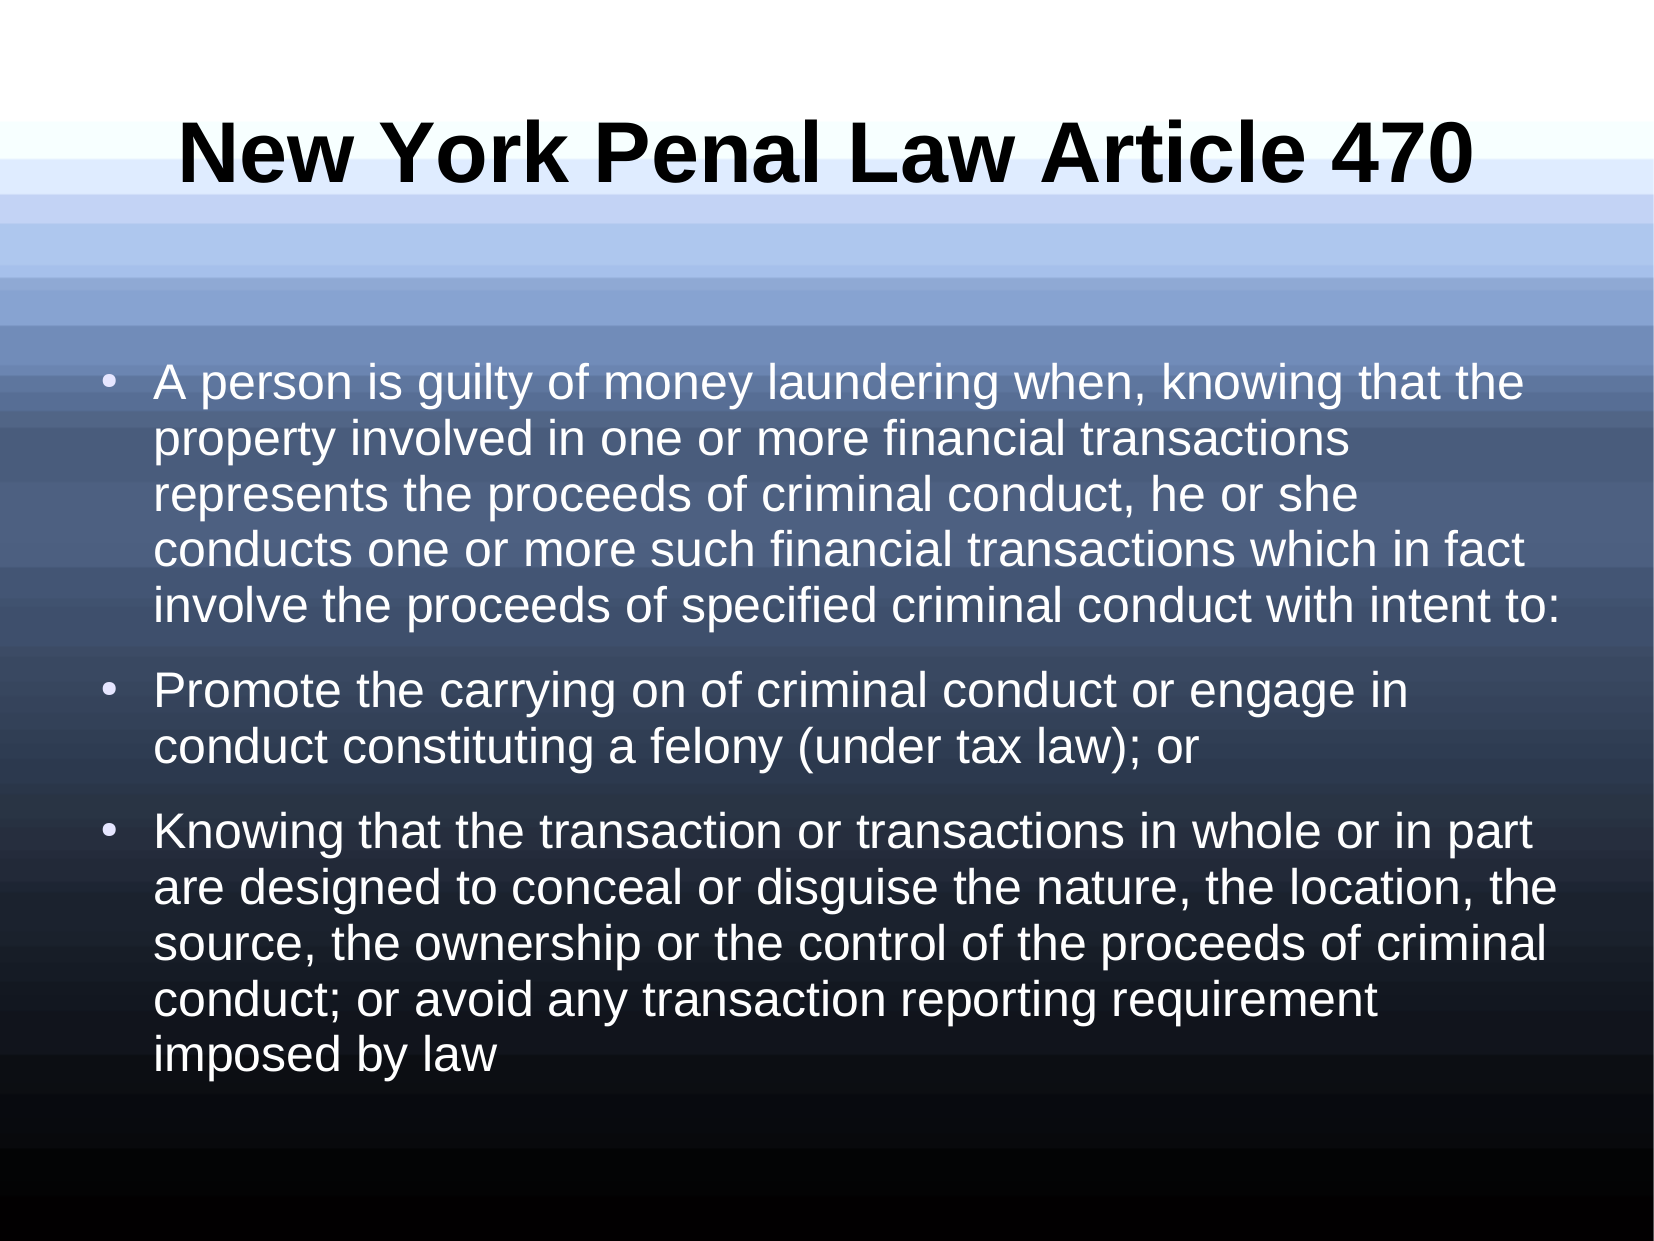

# New York Penal Law Article 470
A person is guilty of money laundering when, knowing that the property involved in one or more financial transactions represents the proceeds of criminal conduct, he or she conducts one or more such financial transactions which in fact involve the proceeds of specified criminal conduct with intent to:
Promote the carrying on of criminal conduct or engage in conduct constituting a felony (under tax law); or
Knowing that the transaction or transactions in whole or in part are designed to conceal or disguise the nature, the location, the source, the ownership or the control of the proceeds of criminal conduct; or avoid any transaction reporting requirement imposed by law